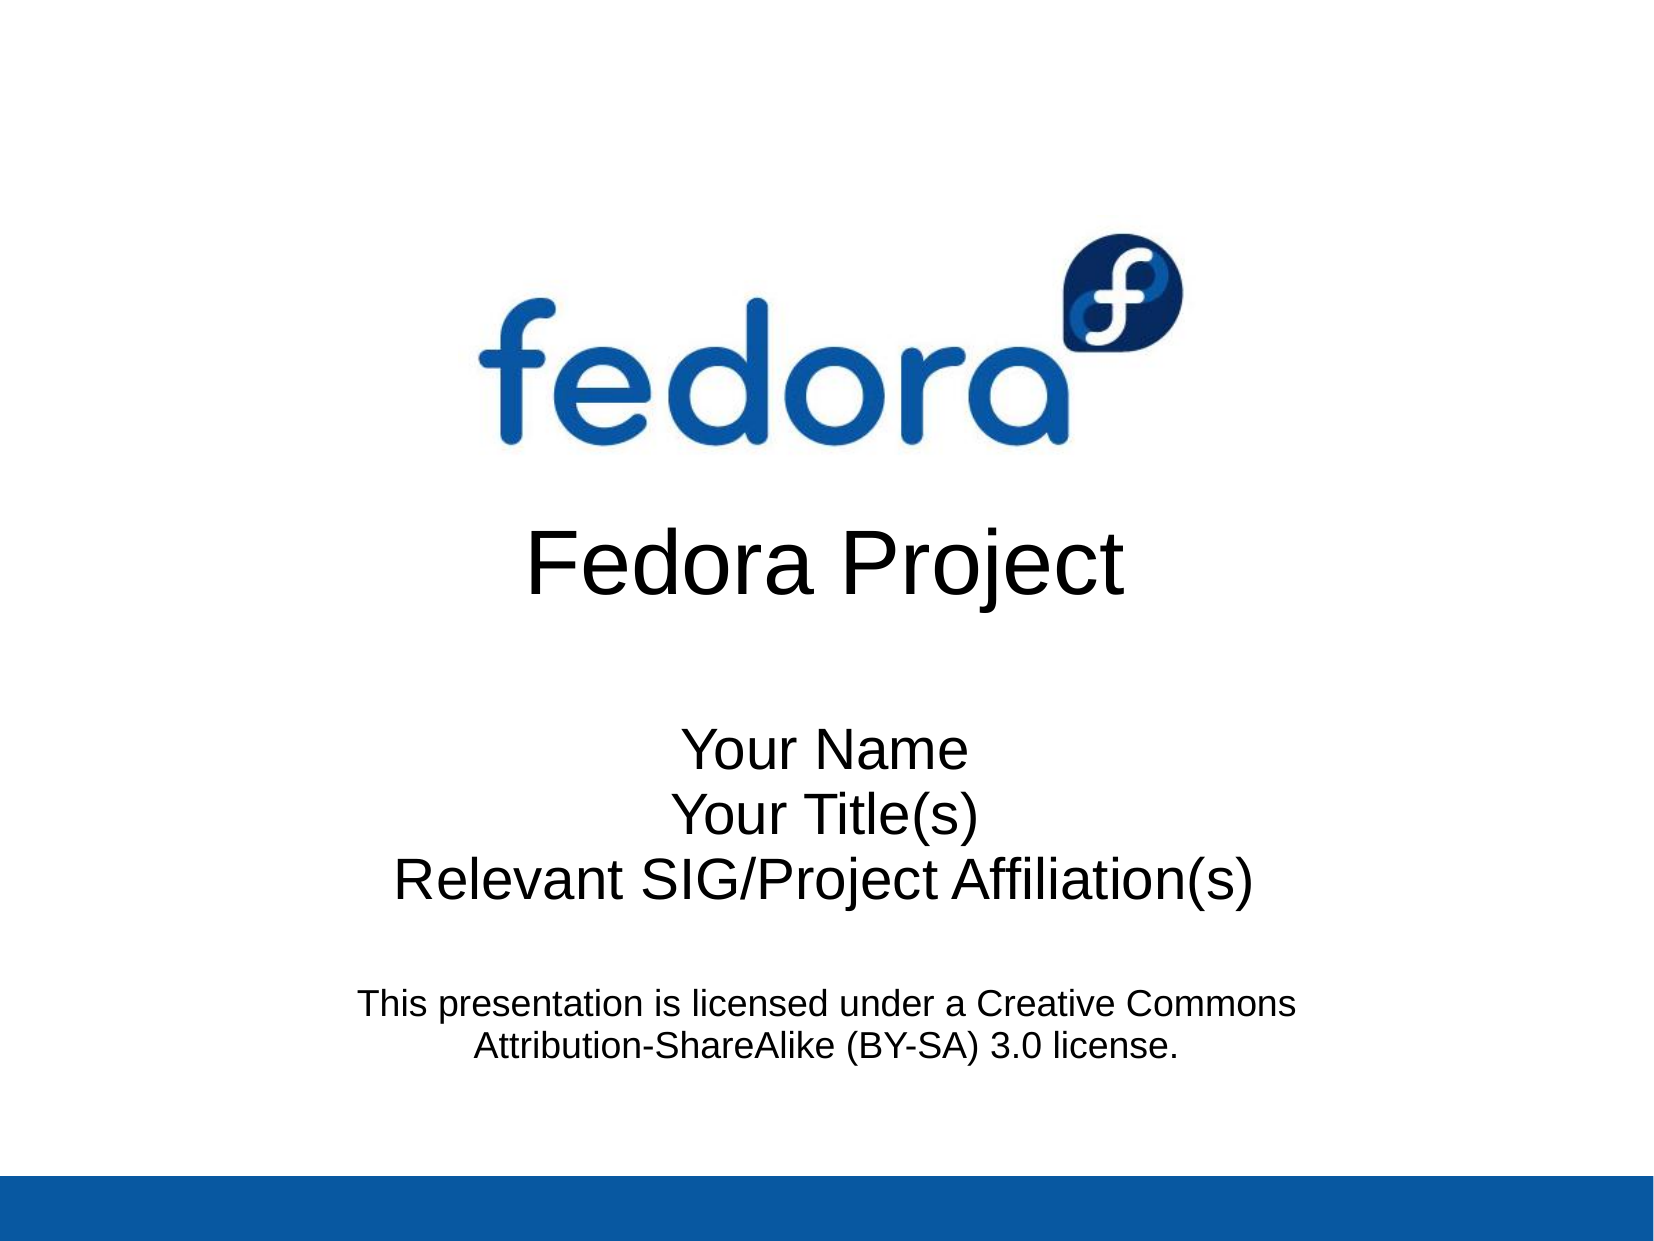

# Fedora Project Your Name Your Title(s) Relevant SIG/Project Affiliation(s)
This presentation is licensed under a Creative Commons
Attribution-ShareAlike (BY-SA) 3.0 license.